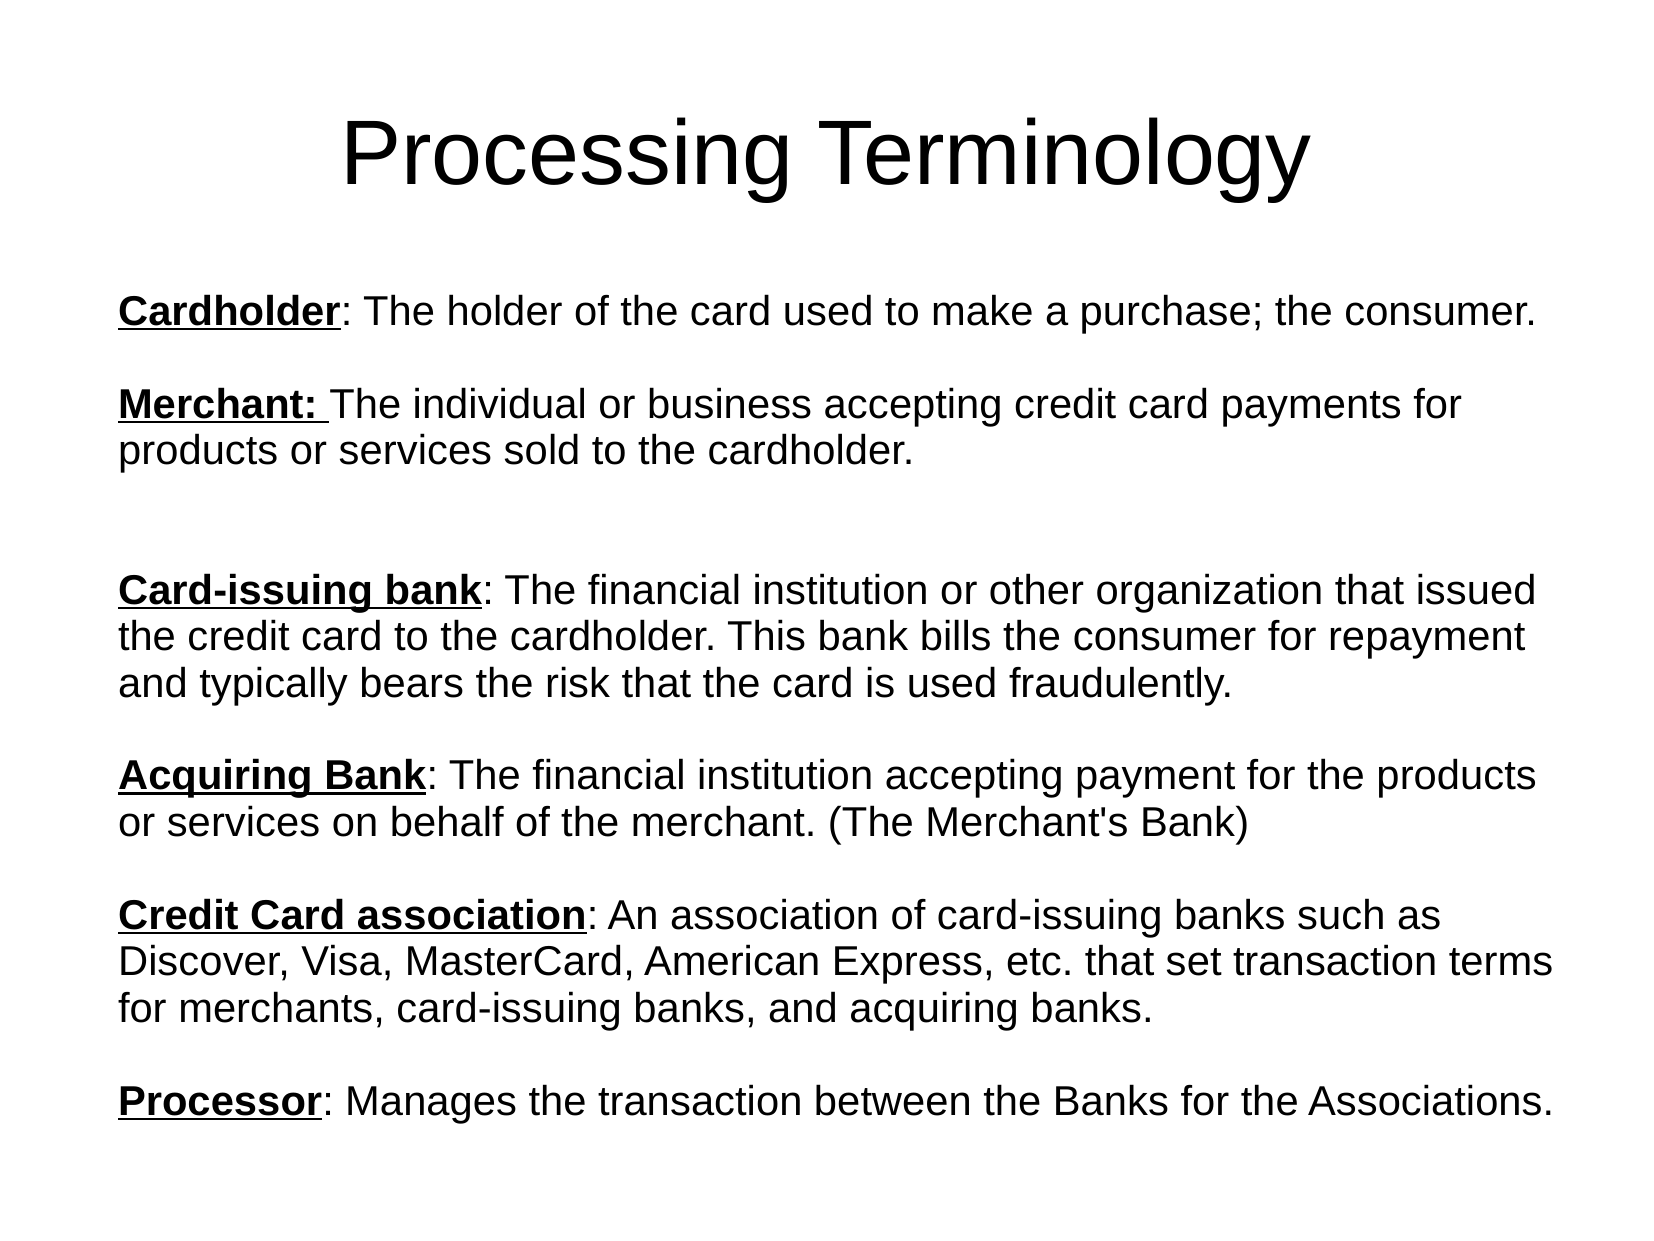

# Processing Terminology
Cardholder: The holder of the card used to make a purchase; the consumer.
Merchant: The individual or business accepting credit card payments for products or services sold to the cardholder.
Card-issuing bank: The financial institution or other organization that issued the credit card to the cardholder. This bank bills the consumer for repayment and typically bears the risk that the card is used fraudulently.
Acquiring Bank: The financial institution accepting payment for the products or services on behalf of the merchant. (The Merchant's Bank)
Credit Card association: An association of card-issuing banks such as Discover, Visa, MasterCard, American Express, etc. that set transaction terms for merchants, card-issuing banks, and acquiring banks.
Processor: Manages the transaction between the Banks for the Associations.